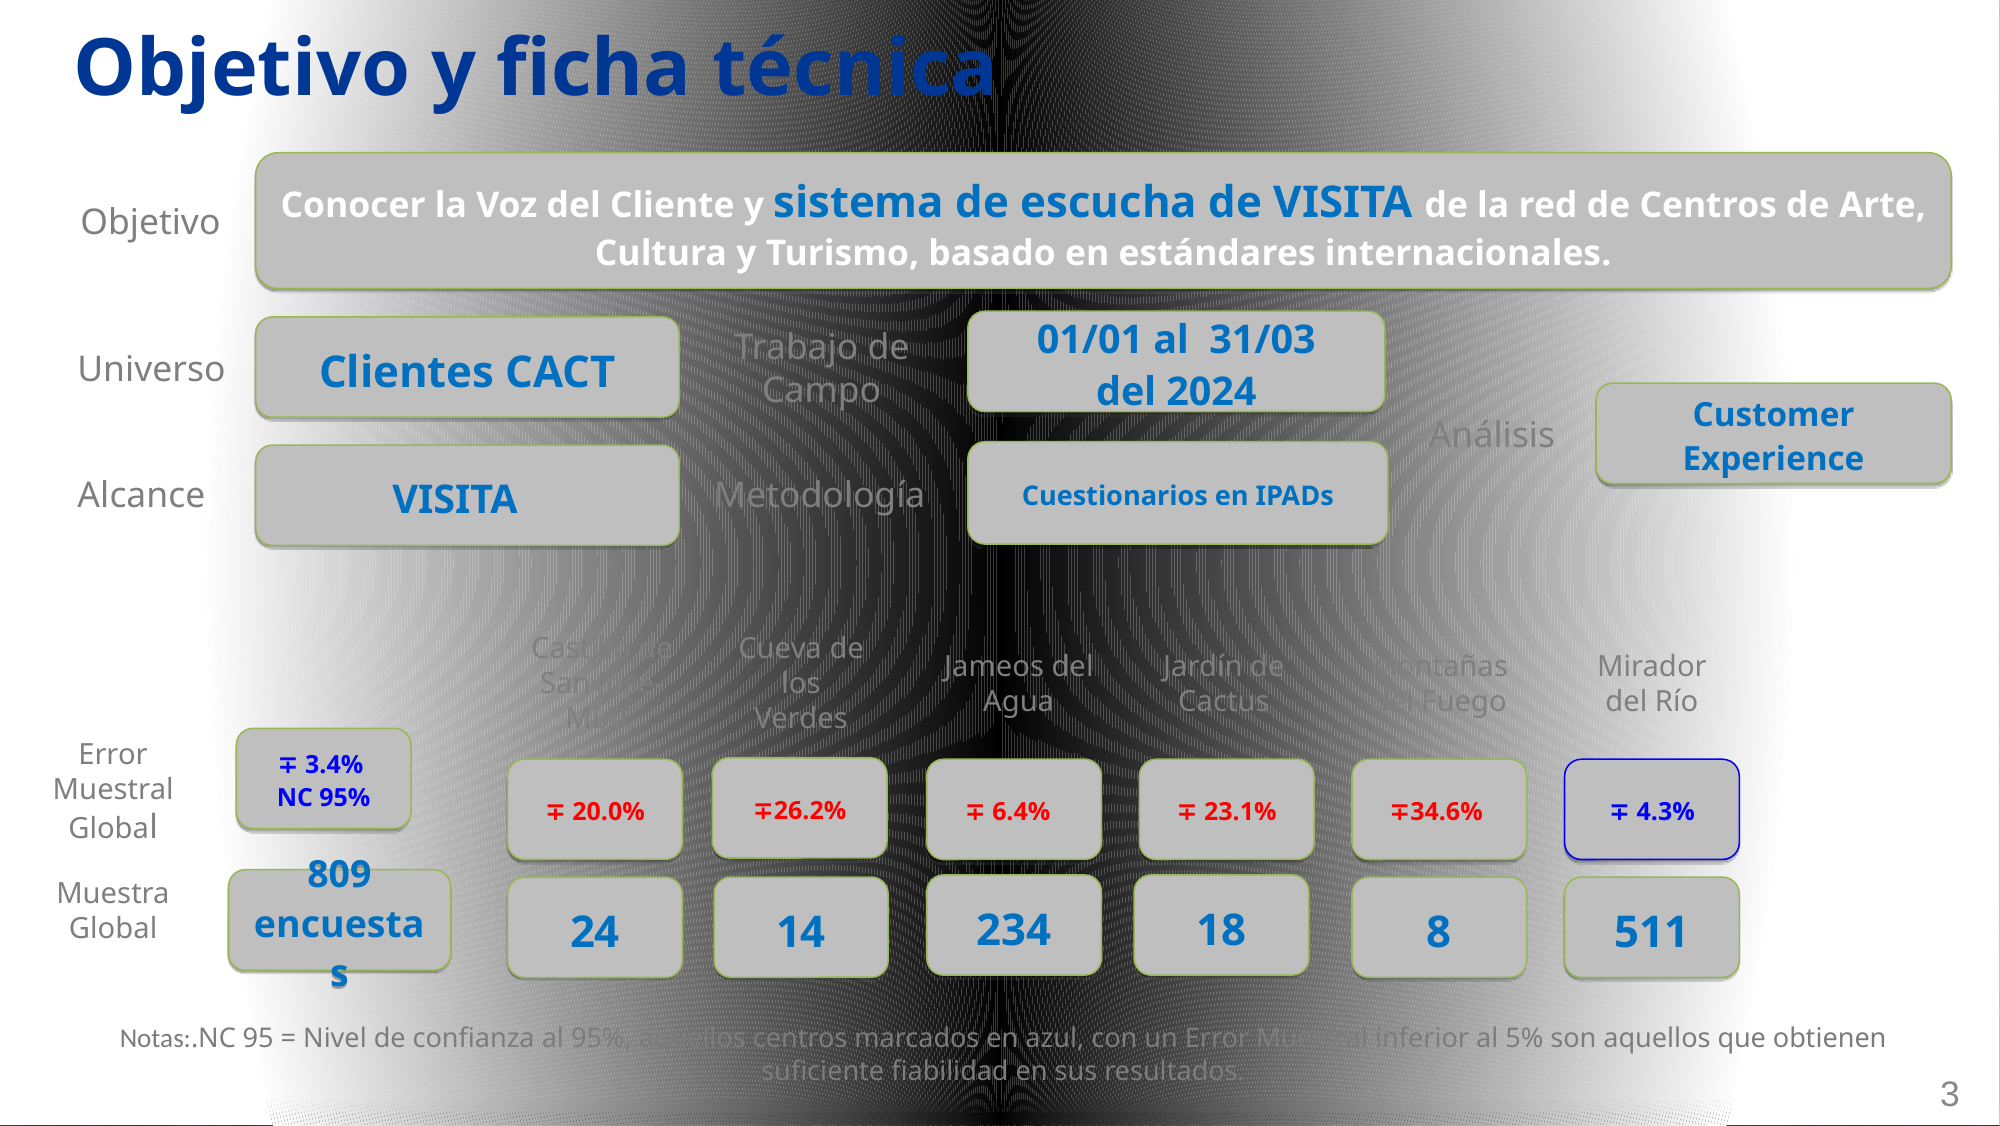

Objetivo y ficha técnica
Conocer la Voz del Cliente y sistema de escucha de VISITA de la red de Centros de Arte, Cultura y Turismo, basado en estándares internacionales.
Objetivo
01/01 al 31/03
del 2024
Trabajo de
Campo
Clientes CACT
Universo
Customer Experience
Análisis
Cuestionarios en IPADs
VISITA
Alcance
Metodología
Castillo de San José-MIAC
Cueva de los Verdes
Jameos del Agua
Jardín de Cactus
Montañas del Fuego
Mirador del Río
∓26.2%
∓ 20.0%
∓ 6.4%
∓ 23.1%
∓34.6%
∓ 4.3%
234
18
14
8
511
24
Error
Muestral Global
∓ 3.4% NC 95%
Muestra Global
809
encuestas
Notas:.NC 95 = Nivel de confianza al 95%, aquellos centros marcados en azul, con un Error Muestral inferior al 5% son aquellos que obtienen suficiente fiabilidad en sus resultados.
3